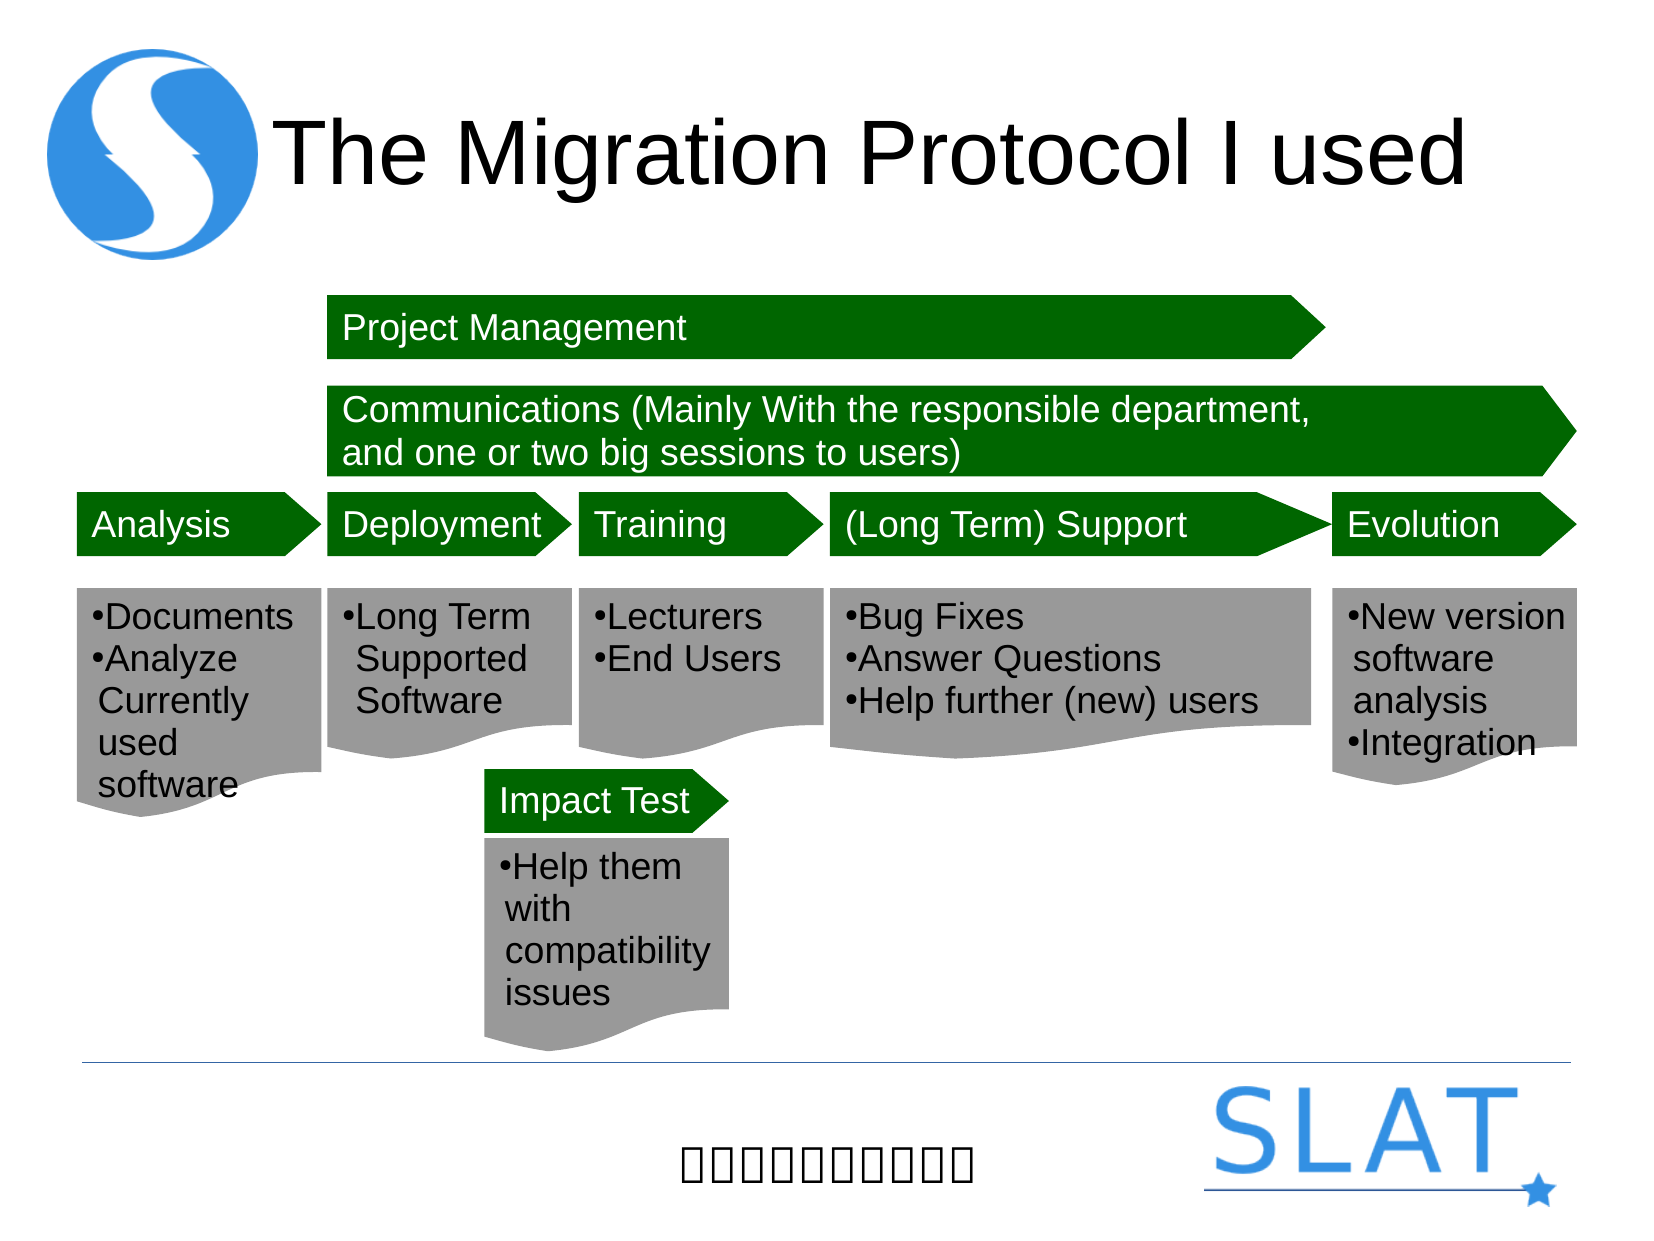

# The Migration Protocol I used
Project Management
Communications (Mainly With the responsible department,
and one or two big sessions to users)
Analysis
Deployment
Training
(Long Term) Support
Evolution
Long Term
Supported
Software
New version
software
analysis
Integration
Lecturers
End Users
Bug Fixes
Answer Questions
Help further (new) users
Documents
Analyze
Currently
used
software
Impact Test
Help them
with
compatibility
issues